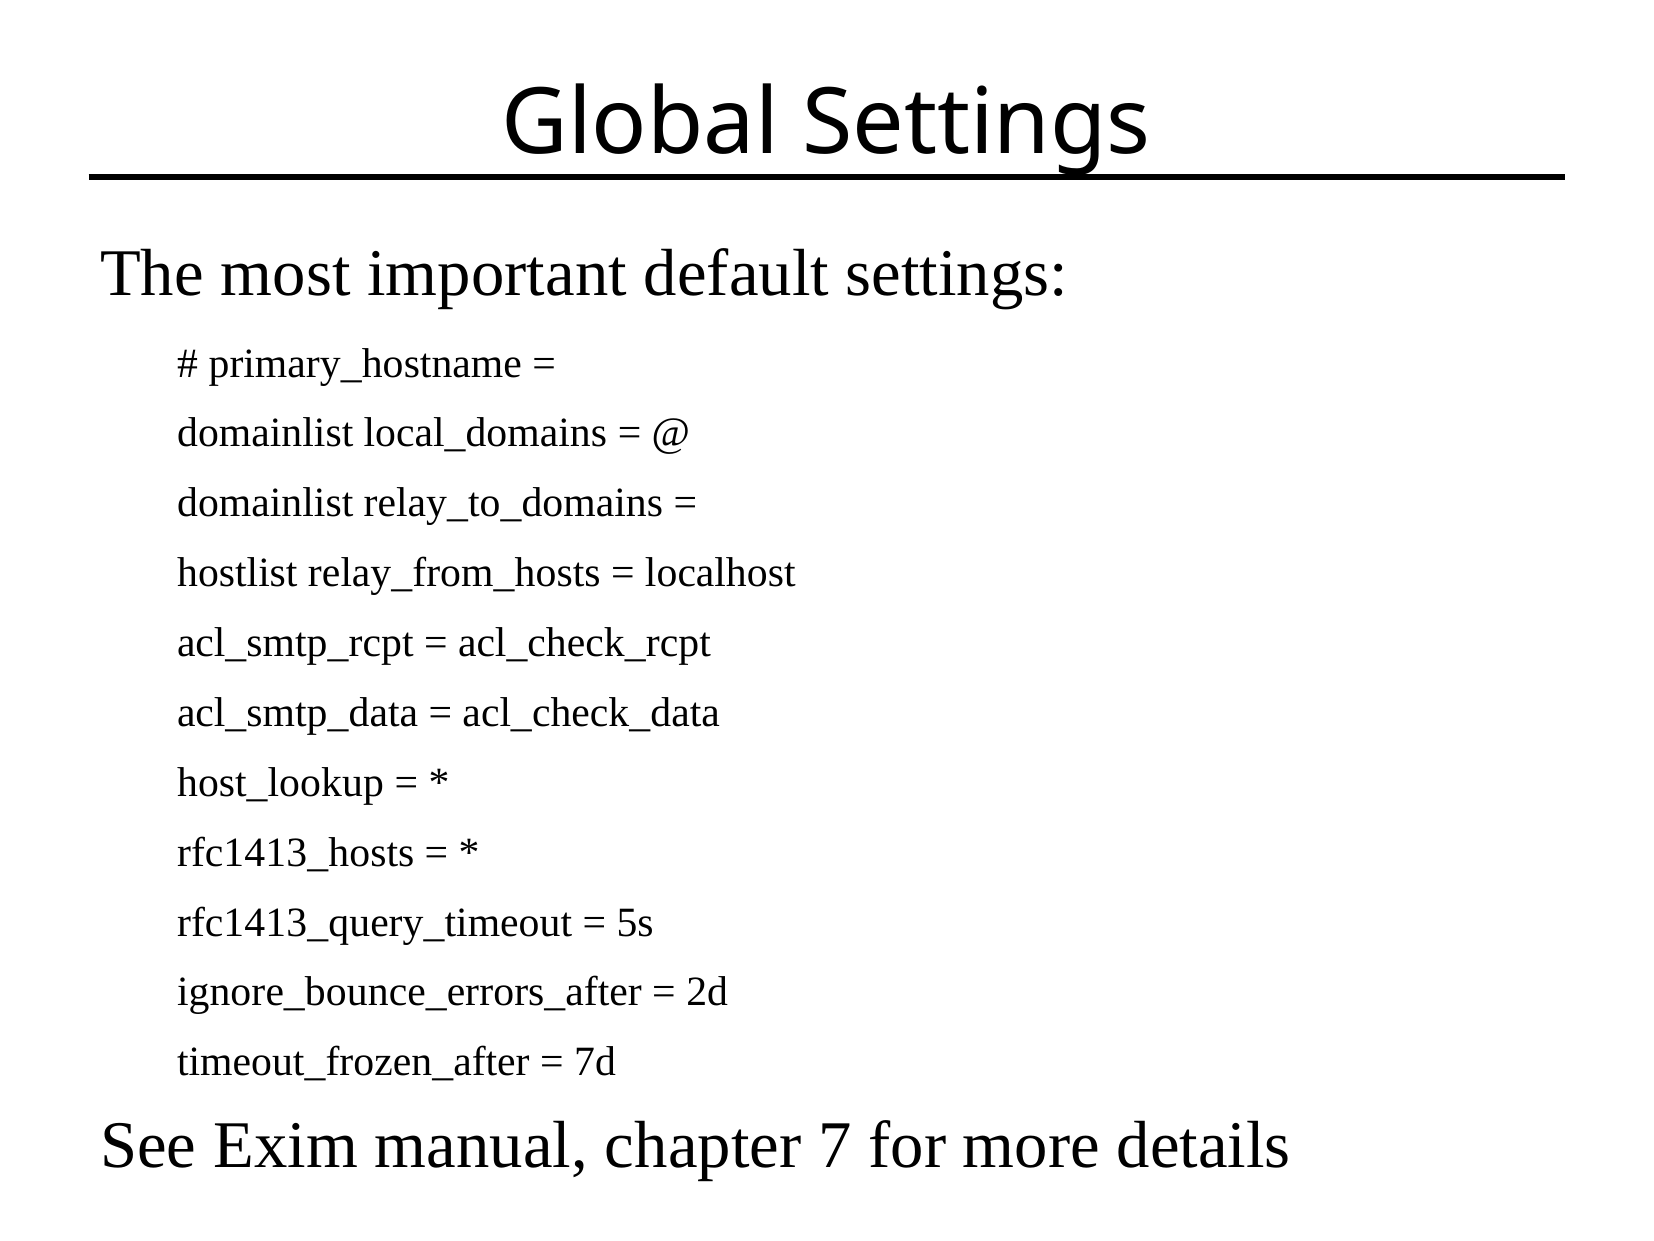

# Global Settings
The most important default settings:
# primary_hostname =
domainlist local_domains = @
domainlist relay_to_domains =
hostlist relay_from_hosts = localhost
acl_smtp_rcpt = acl_check_rcpt
acl_smtp_data = acl_check_data
host_lookup = *
rfc1413_hosts = *
rfc1413_query_timeout = 5s
ignore_bounce_errors_after = 2d
timeout_frozen_after = 7d
See Exim manual, chapter 7 for more details